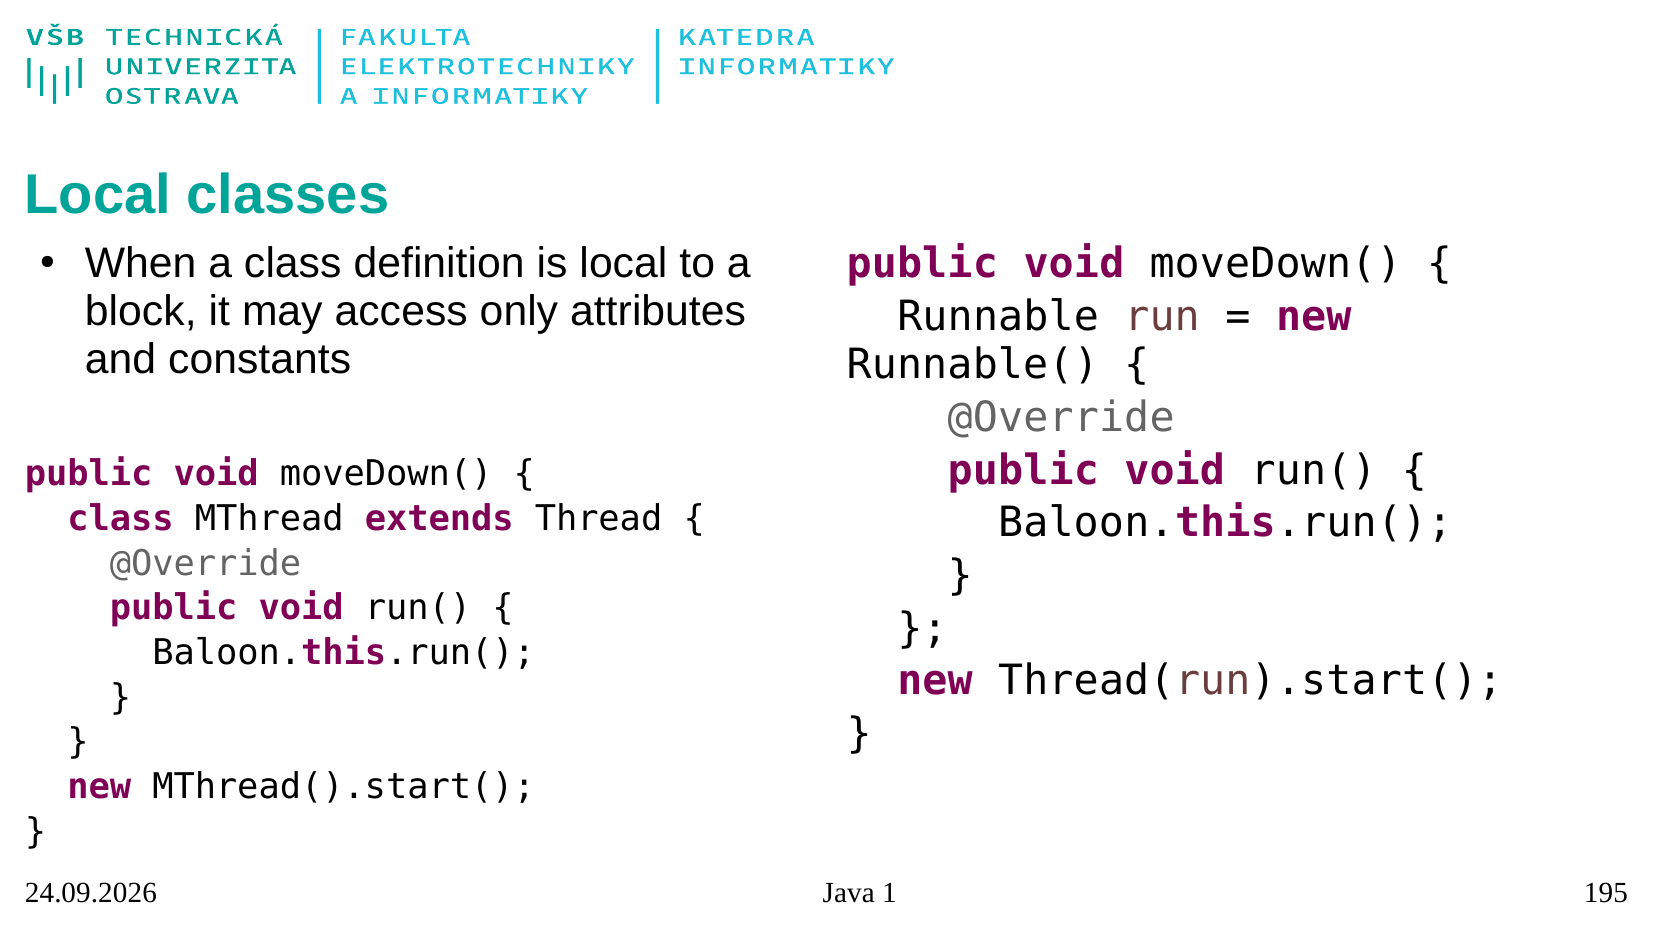

# Local classes
When a class definition is local to a block, it may access only attributes and constants
public void moveDown() {
 class MThread extends Thread {
 @Override
 public void run() {
 Baloon.this.run();
 }
 }
 new MThread().start();
}
public void moveDown() {
 Runnable run = new Runnable() {
 @Override
 public void run() {
 Baloon.this.run();
 }
 };
 new Thread(run).start();
}
Java 1
195